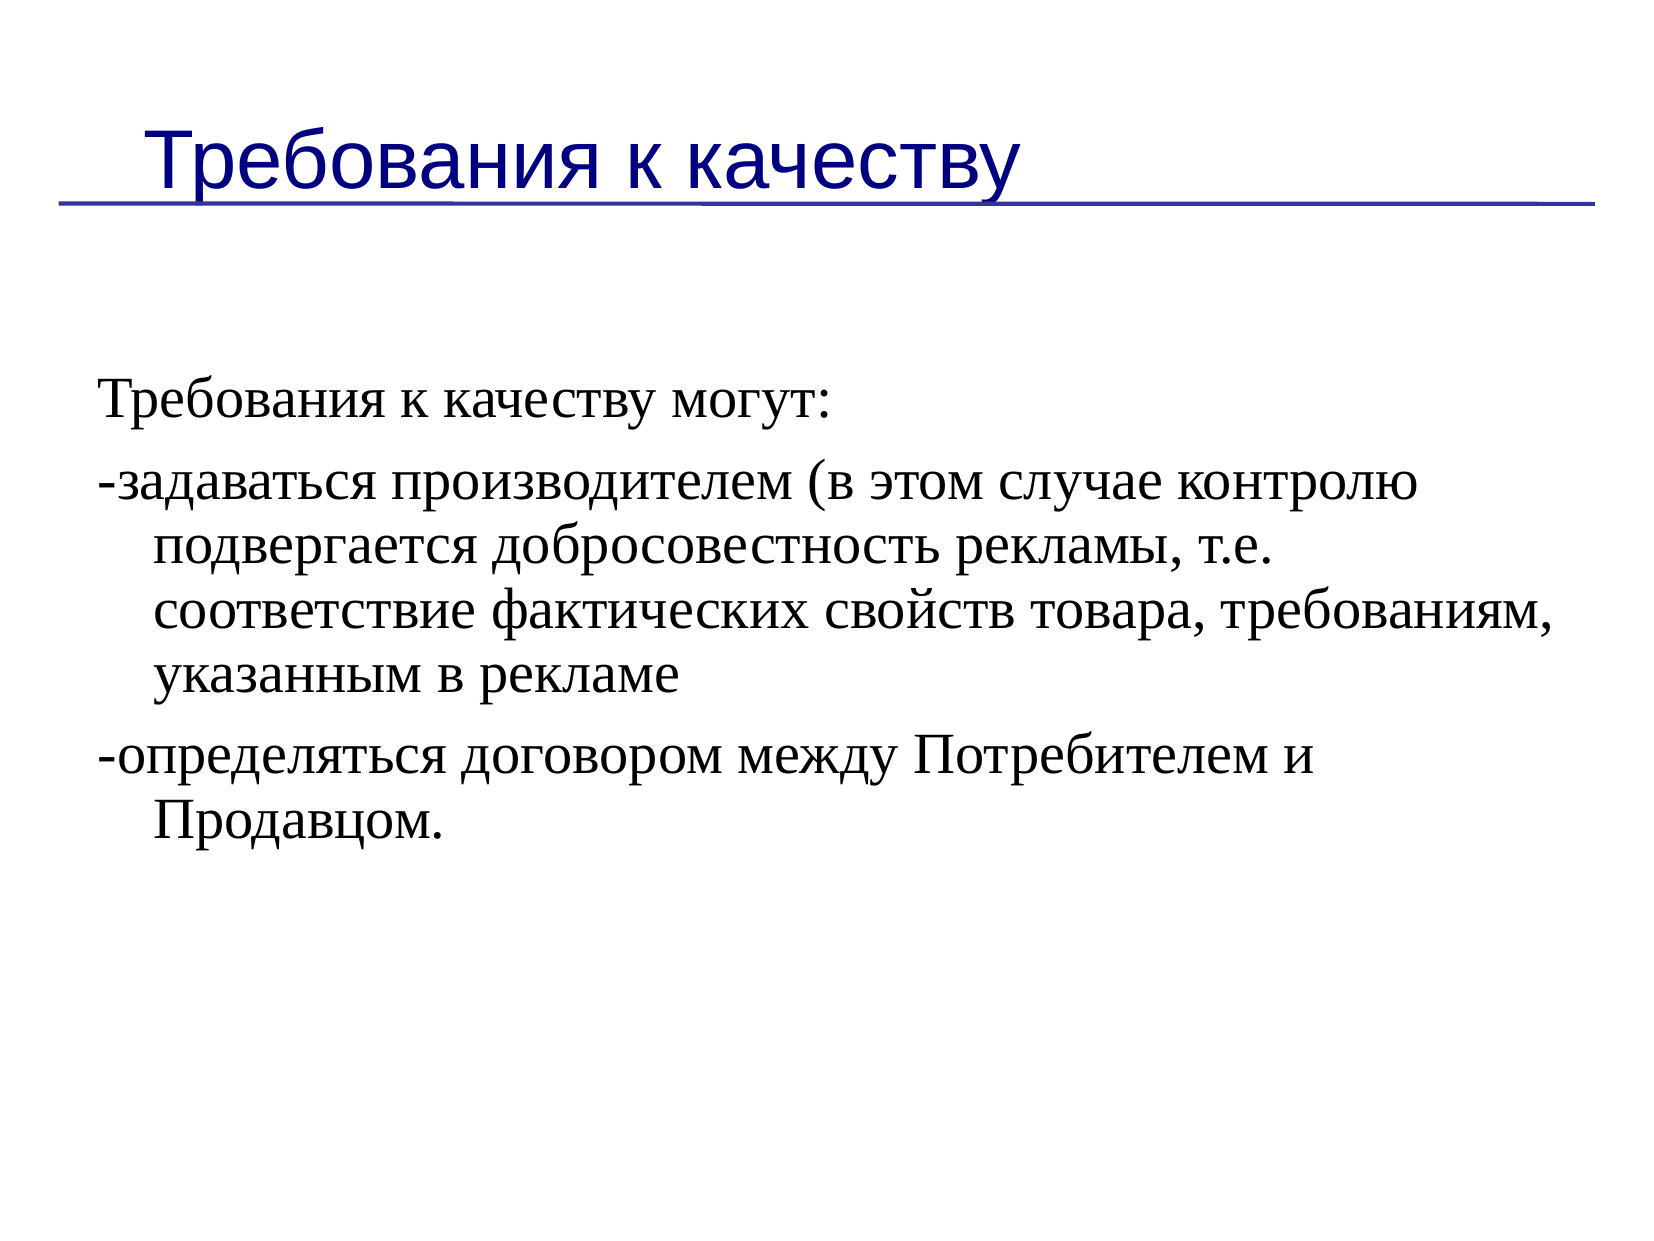

# Требования к качеству
Требования к качеству могут:
-задаваться производителем (в этом случае контролю подвергается добросовестность рекламы, т.е. соответствие фактических свойств товара, требованиям, указанным в рекламе
-определяться договором между Потребителем и Продавцом.